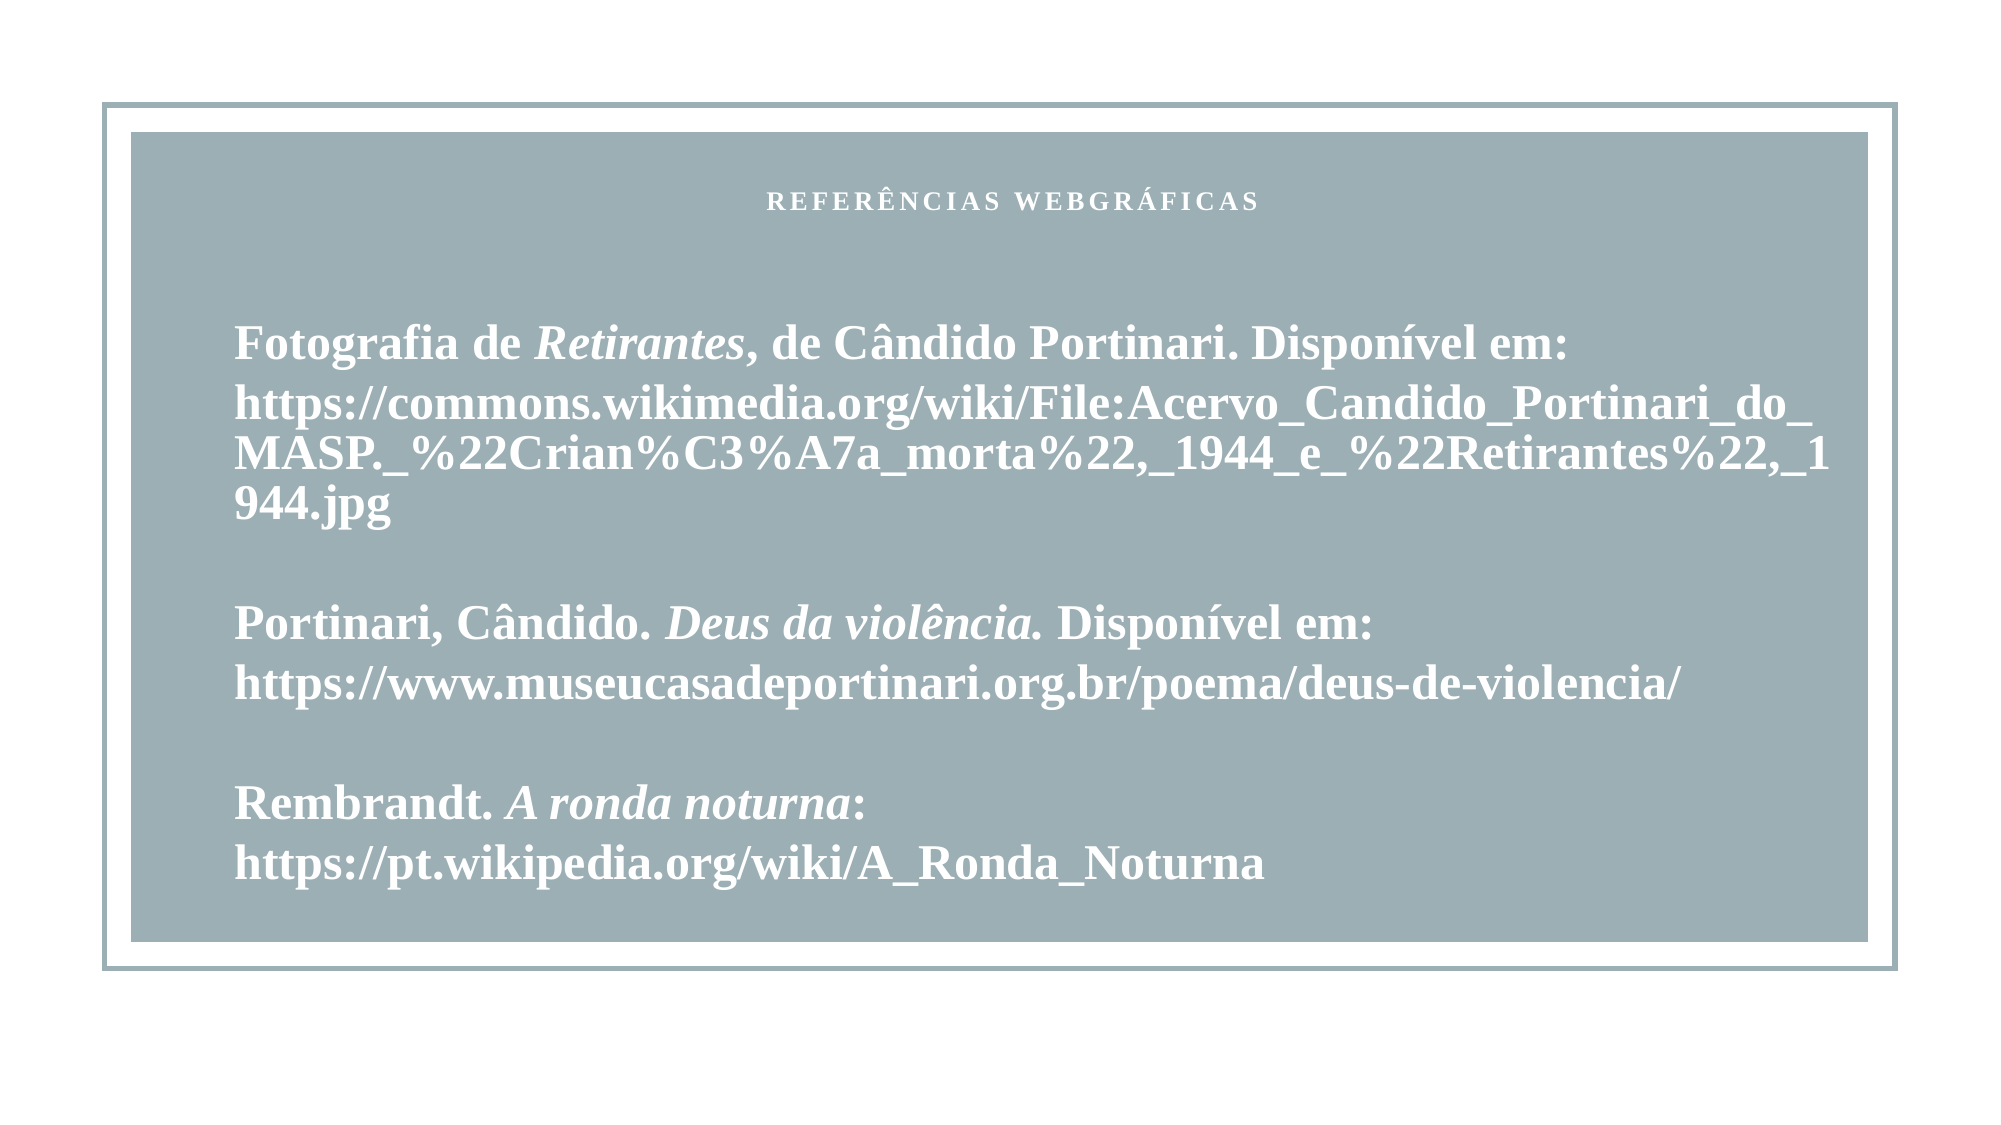

# REFERÊNCIAS WEBGRÁFICAS
Fotografia de Retirantes, de Cândido Portinari. Disponível em: https://commons.wikimedia.org/wiki/File:Acervo_Candido_Portinari_do_MASP._%22Crian%C3%A7a_morta%22,_1944_e_%22Retirantes%22,_1944.jpg
Portinari, Cândido. Deus da violência. Disponível em: https://www.museucasadeportinari.org.br/poema/deus-de-violencia/
Rembrandt. A ronda noturna: https://pt.wikipedia.org/wiki/A_Ronda_Noturna